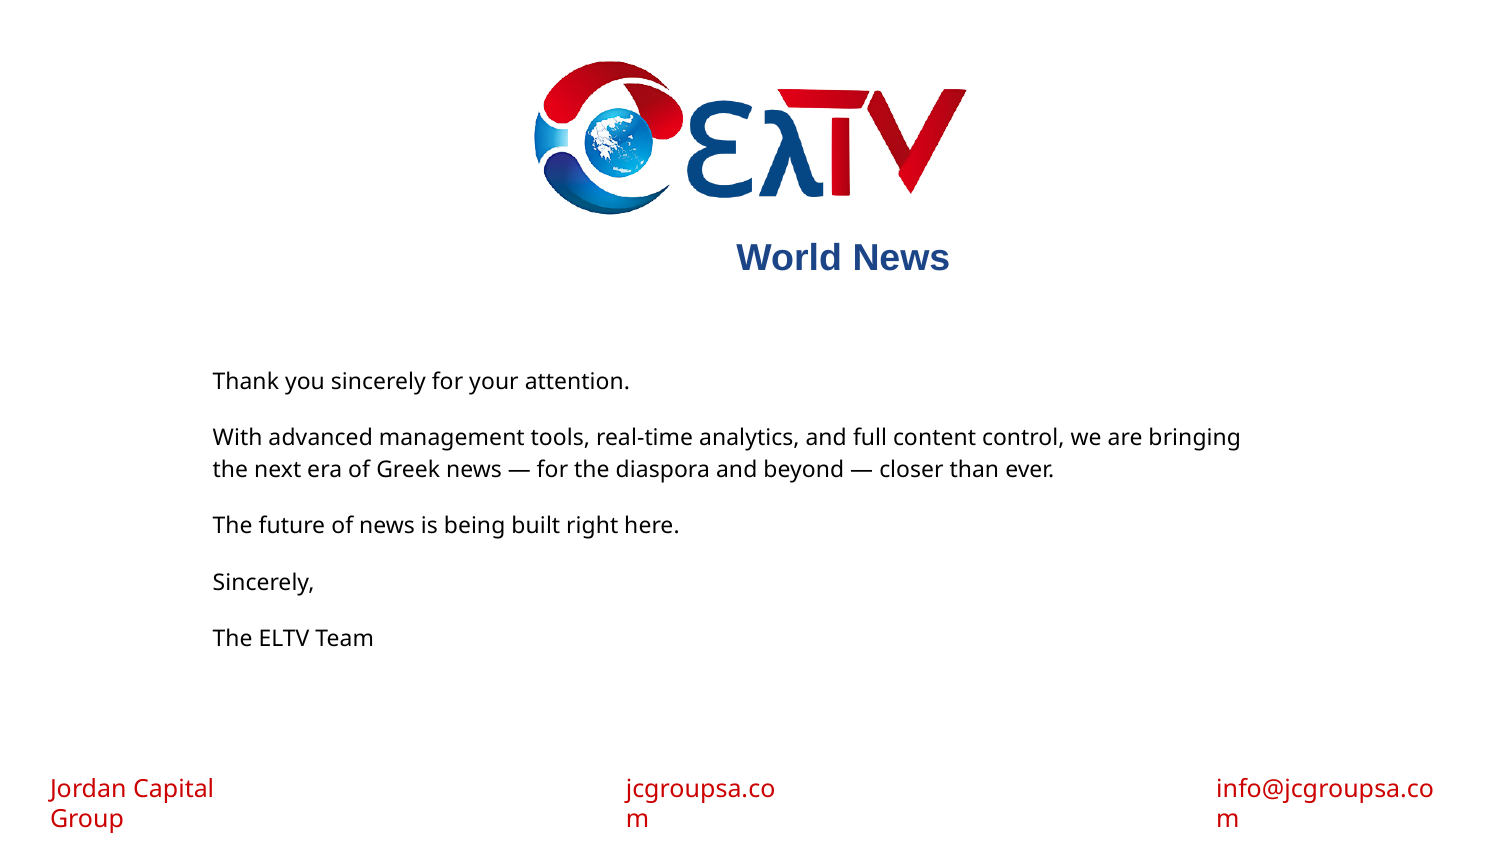

World News
Thank you sincerely for your attention.
With advanced management tools, real-time analytics, and full content control, we are bringing the next era of Greek news — for the diaspora and beyond — closer than ever.
The future of news is being built right here.
Sincerely,
The ELTV Team
Jordan Capital Group
jcgroupsa.com
info@jcgroupsa.com